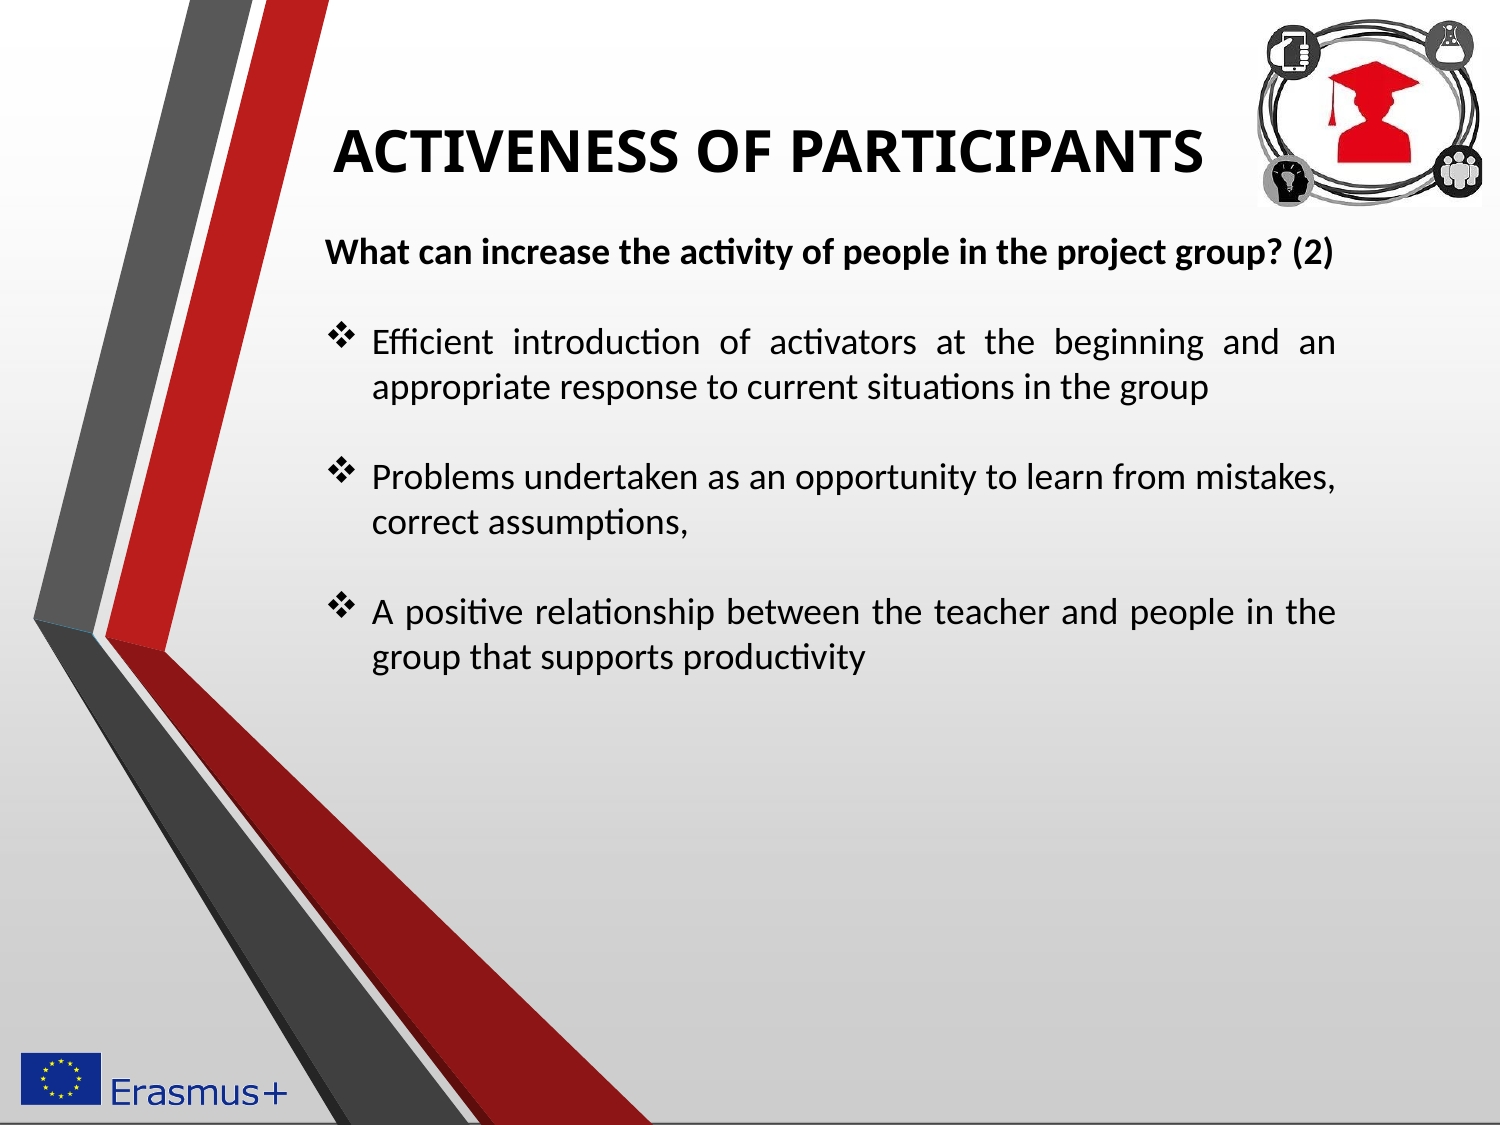

# ACTIVENESS OF PARTICIPANTS
What can increase the activity of people in the project group? (2)
Efficient introduction of activators at the beginning and an appropriate response to current situations in the group
Problems undertaken as an opportunity to learn from mistakes, correct assumptions,
A positive relationship between the teacher and people in the group that supports productivity